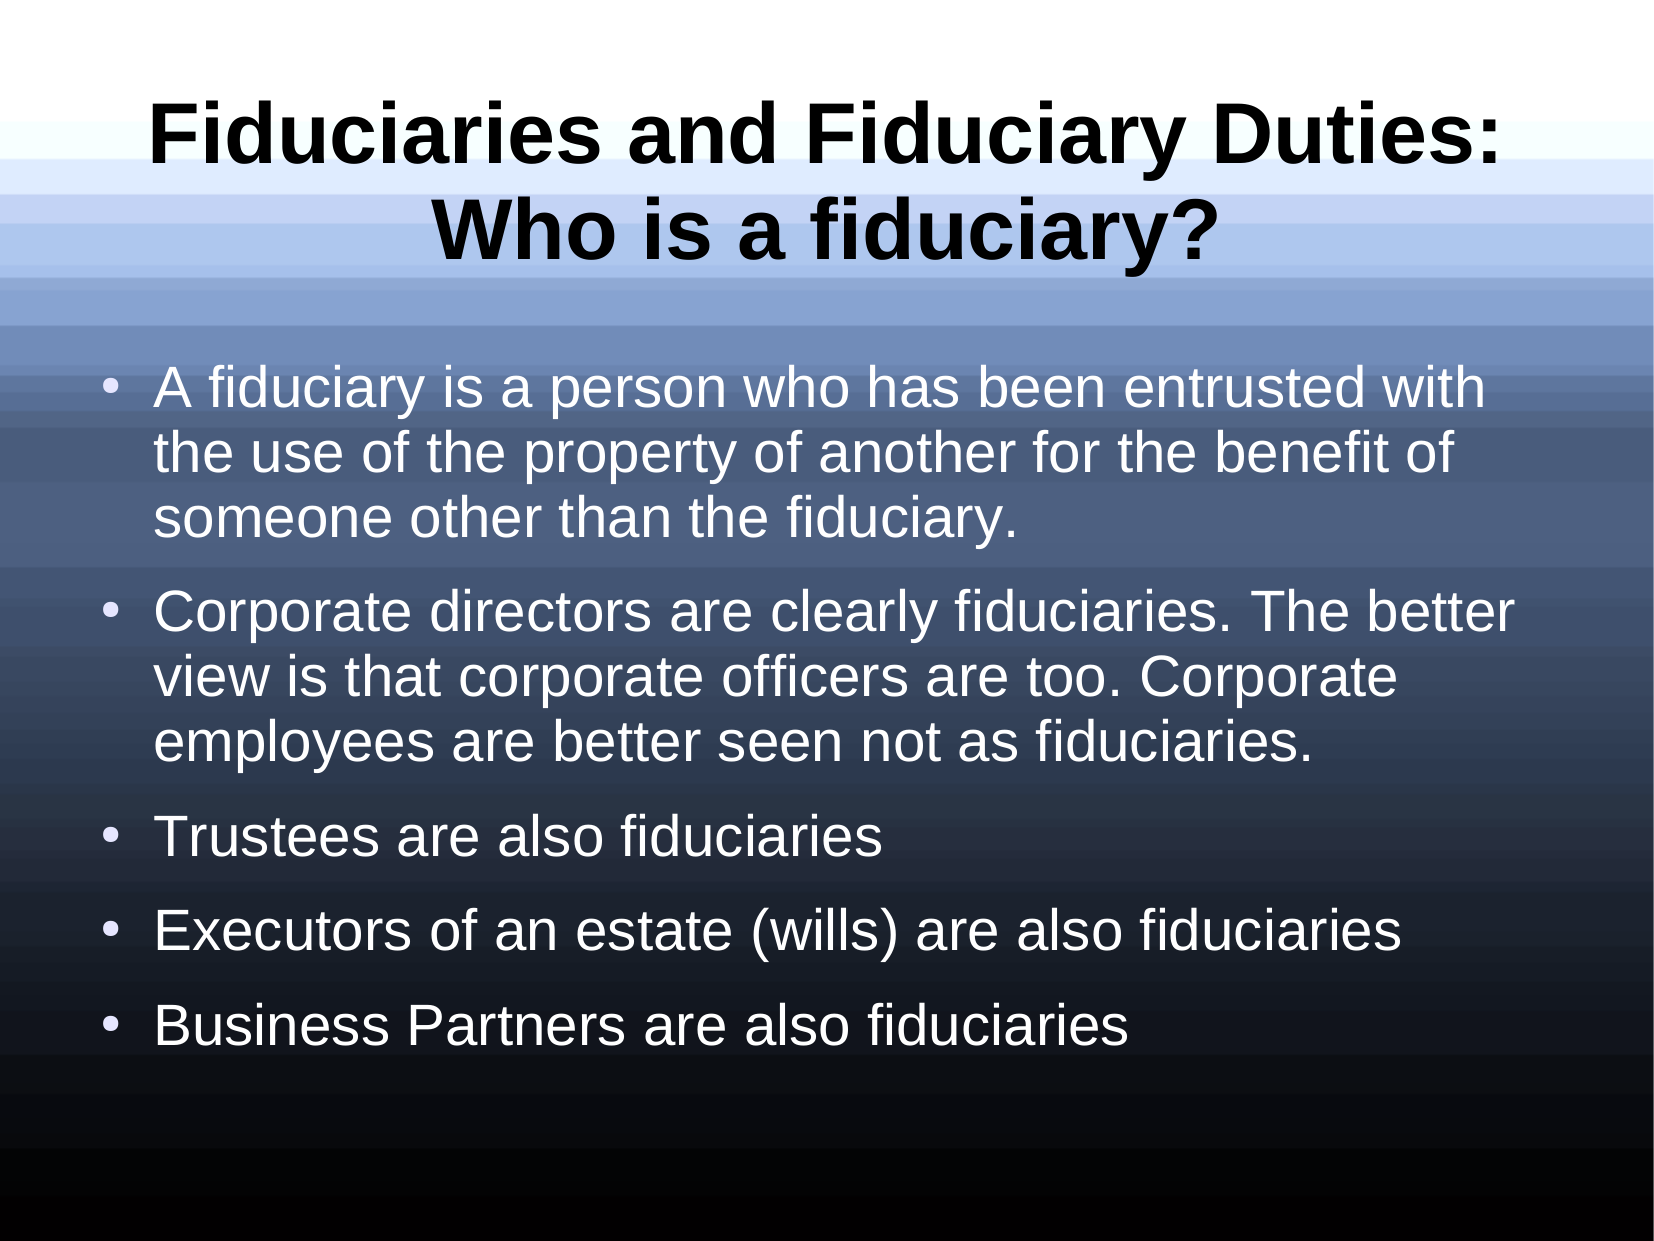

# Fiduciaries and Fiduciary Duties: Who is a fiduciary?
A fiduciary is a person who has been entrusted with the use of the property of another for the benefit of someone other than the fiduciary.
Corporate directors are clearly fiduciaries. The better view is that corporate officers are too. Corporate employees are better seen not as fiduciaries.
Trustees are also fiduciaries
Executors of an estate (wills) are also fiduciaries
Business Partners are also fiduciaries